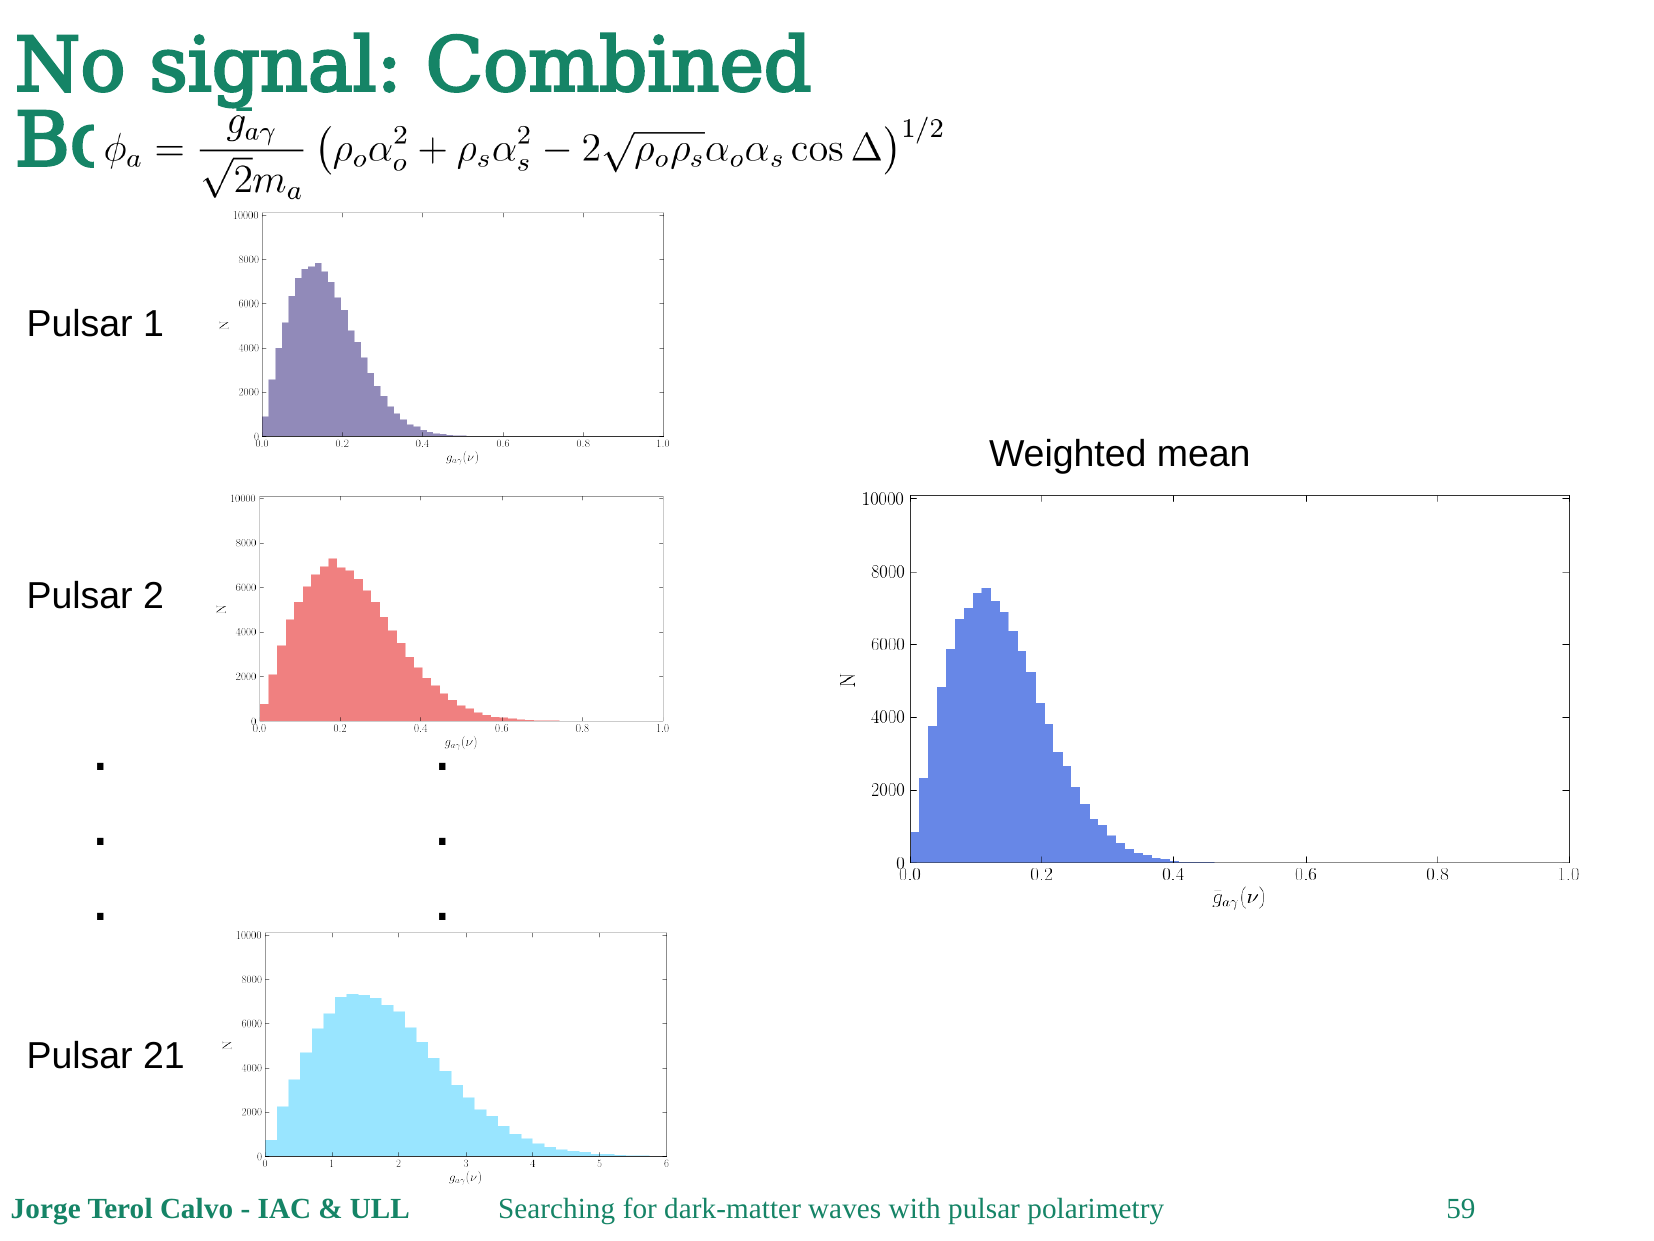

No signal: Combined Bounds
Pulsar 1
Weighted mean
Pulsar 2
...
...
Pulsar 21
Jorge Terol Calvo - IAC & ULL
Searching for dark-matter waves with pulsar polarimetry
59